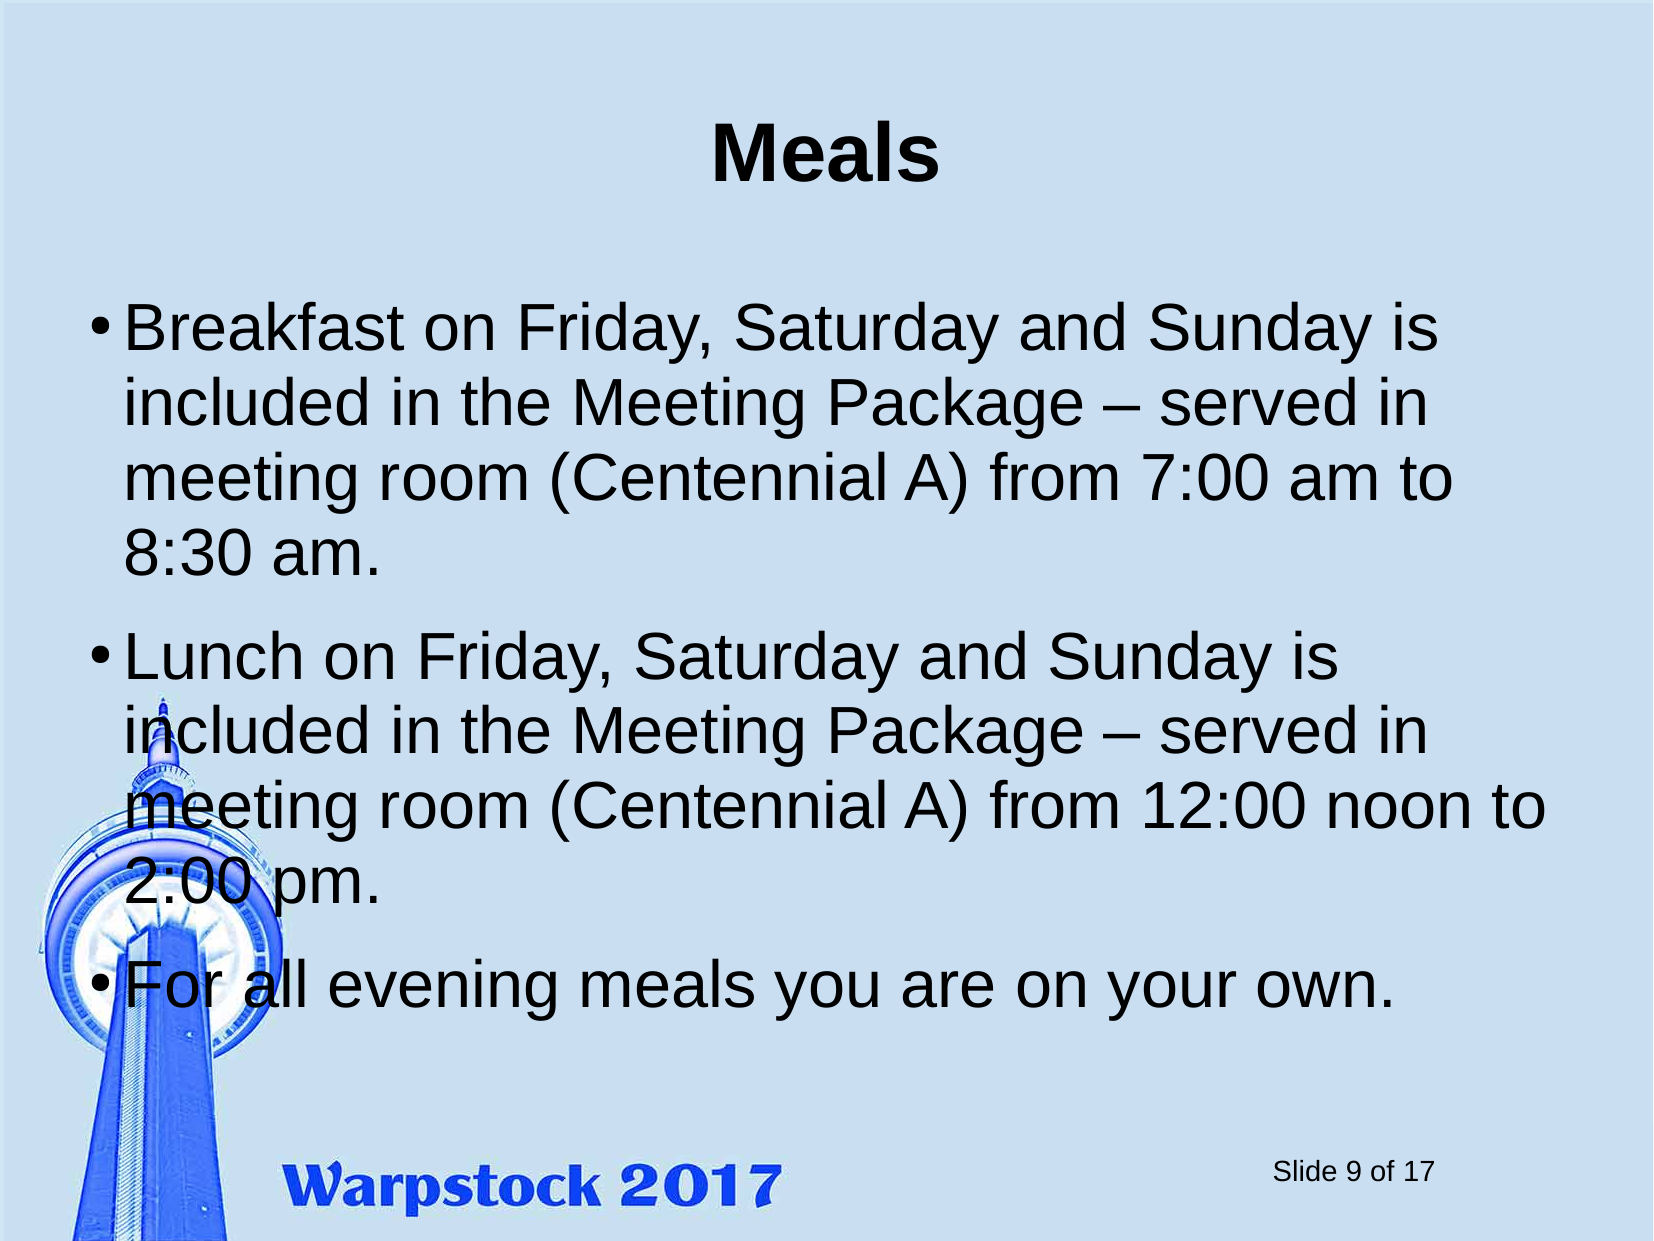

# Meals
Breakfast on Friday, Saturday and Sunday is included in the Meeting Package – served in meeting room (Centennial A) from 7:00 am to 8:30 am.
Lunch on Friday, Saturday and Sunday is included in the Meeting Package – served in meeting room (Centennial A) from 12:00 noon to 2:00 pm.
For all evening meals you are on your own.
Slide of <count>